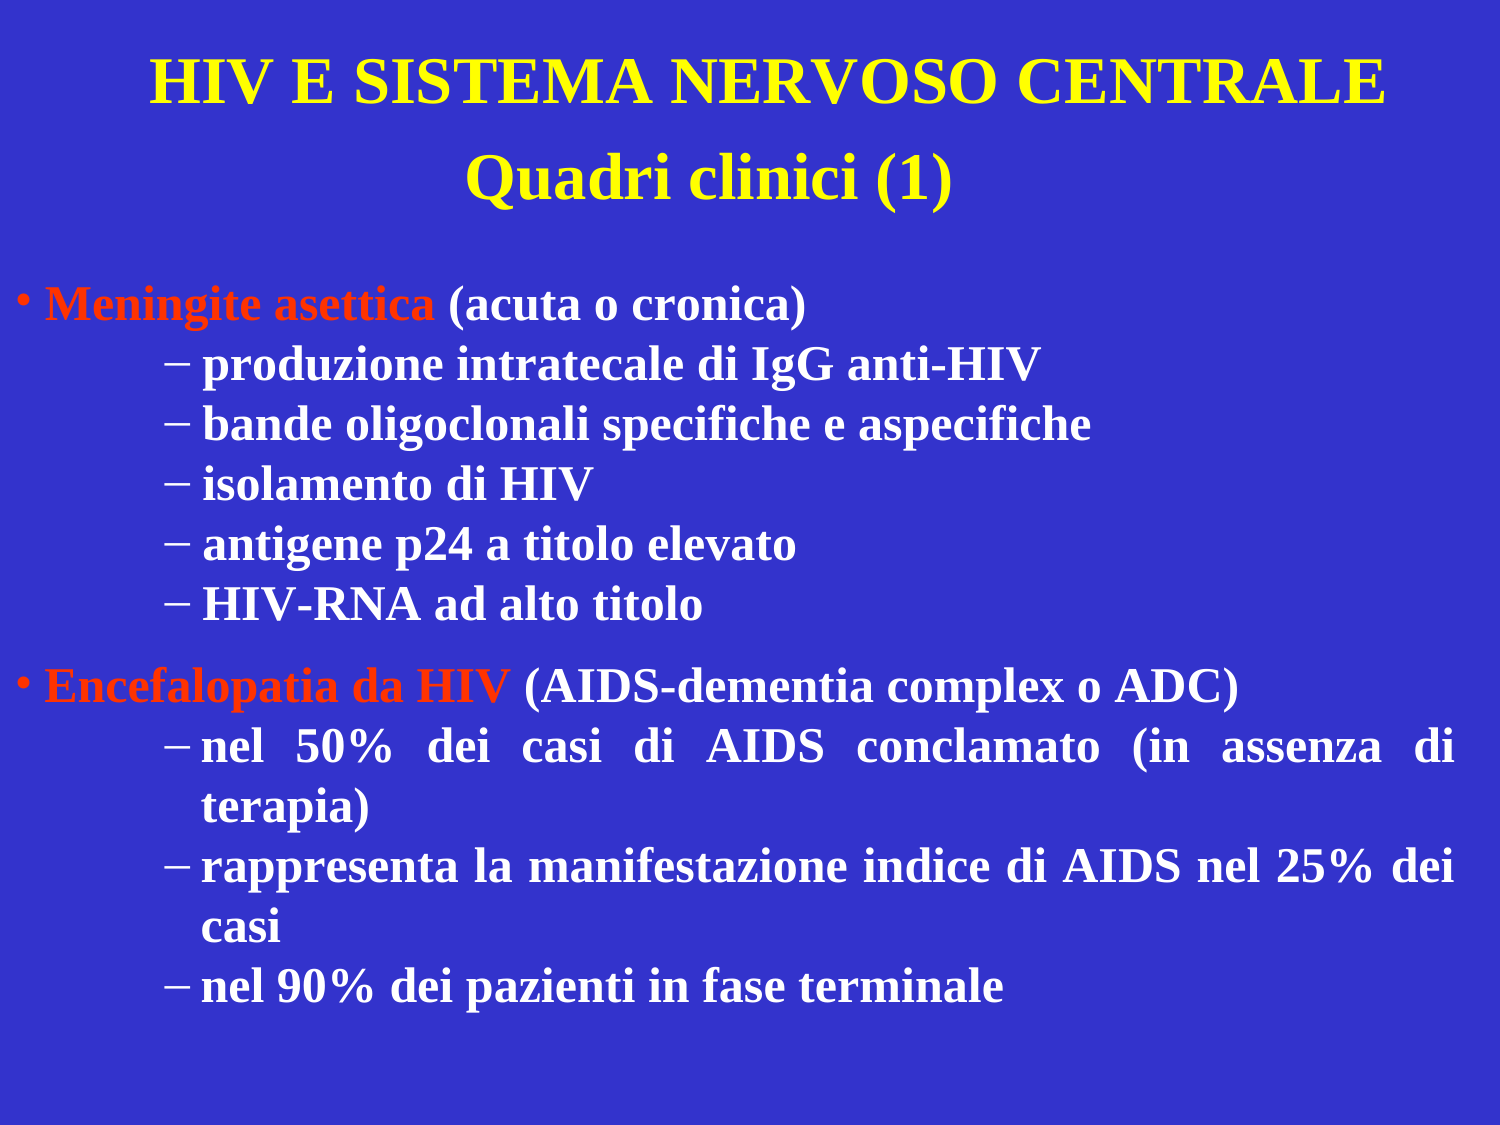

HIV E SISTEMA NERVOSO CENTRALE
Quadri clinici (1)
 Meningite asettica (acuta o cronica)
 produzione intratecale di IgG anti-HIV
 bande oligoclonali specifiche e aspecifiche
 isolamento di HIV
 antigene p24 a titolo elevato
 HIV-RNA ad alto titolo
Encefalopatia da HIV (AIDS-dementia complex o ADC)
nel 50% dei casi di AIDS conclamato (in assenza di terapia)
rappresenta la manifestazione indice di AIDS nel 25% dei casi
nel 90% dei pazienti in fase terminale